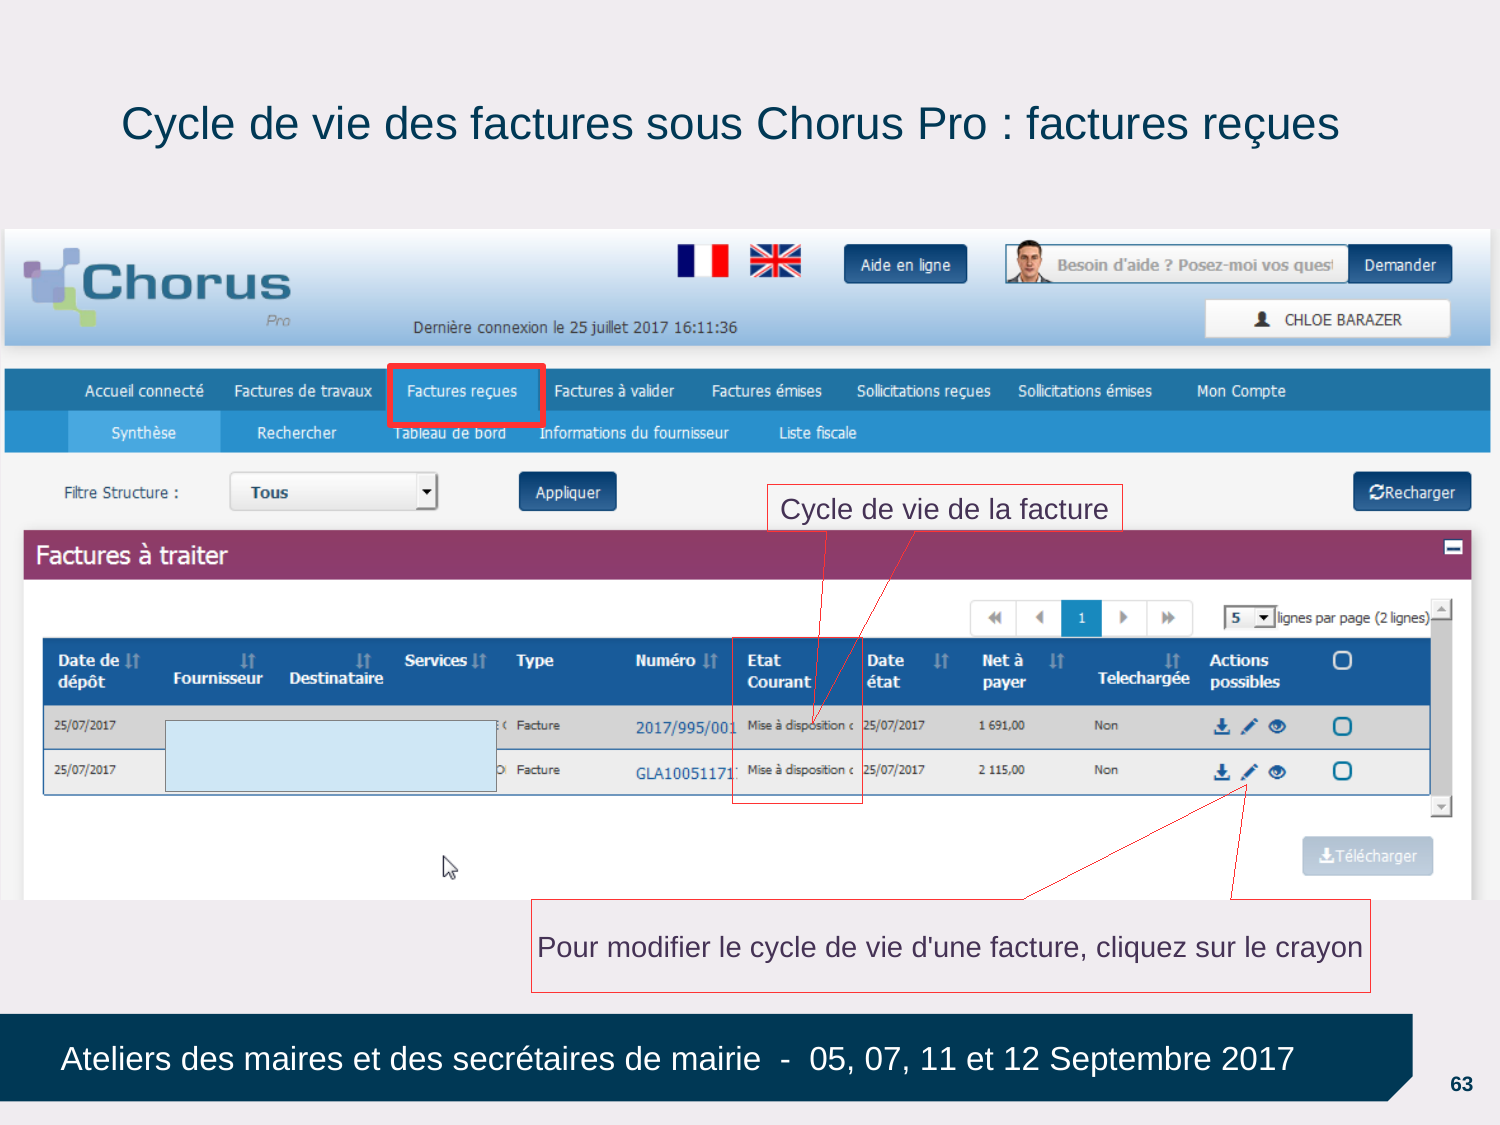

# Cycle de vie des factures sous Chorus Pro : factures reçues
Cycle de vie de la facture
Pour modifier le cycle de vie d'une facture, cliquez sur le crayon